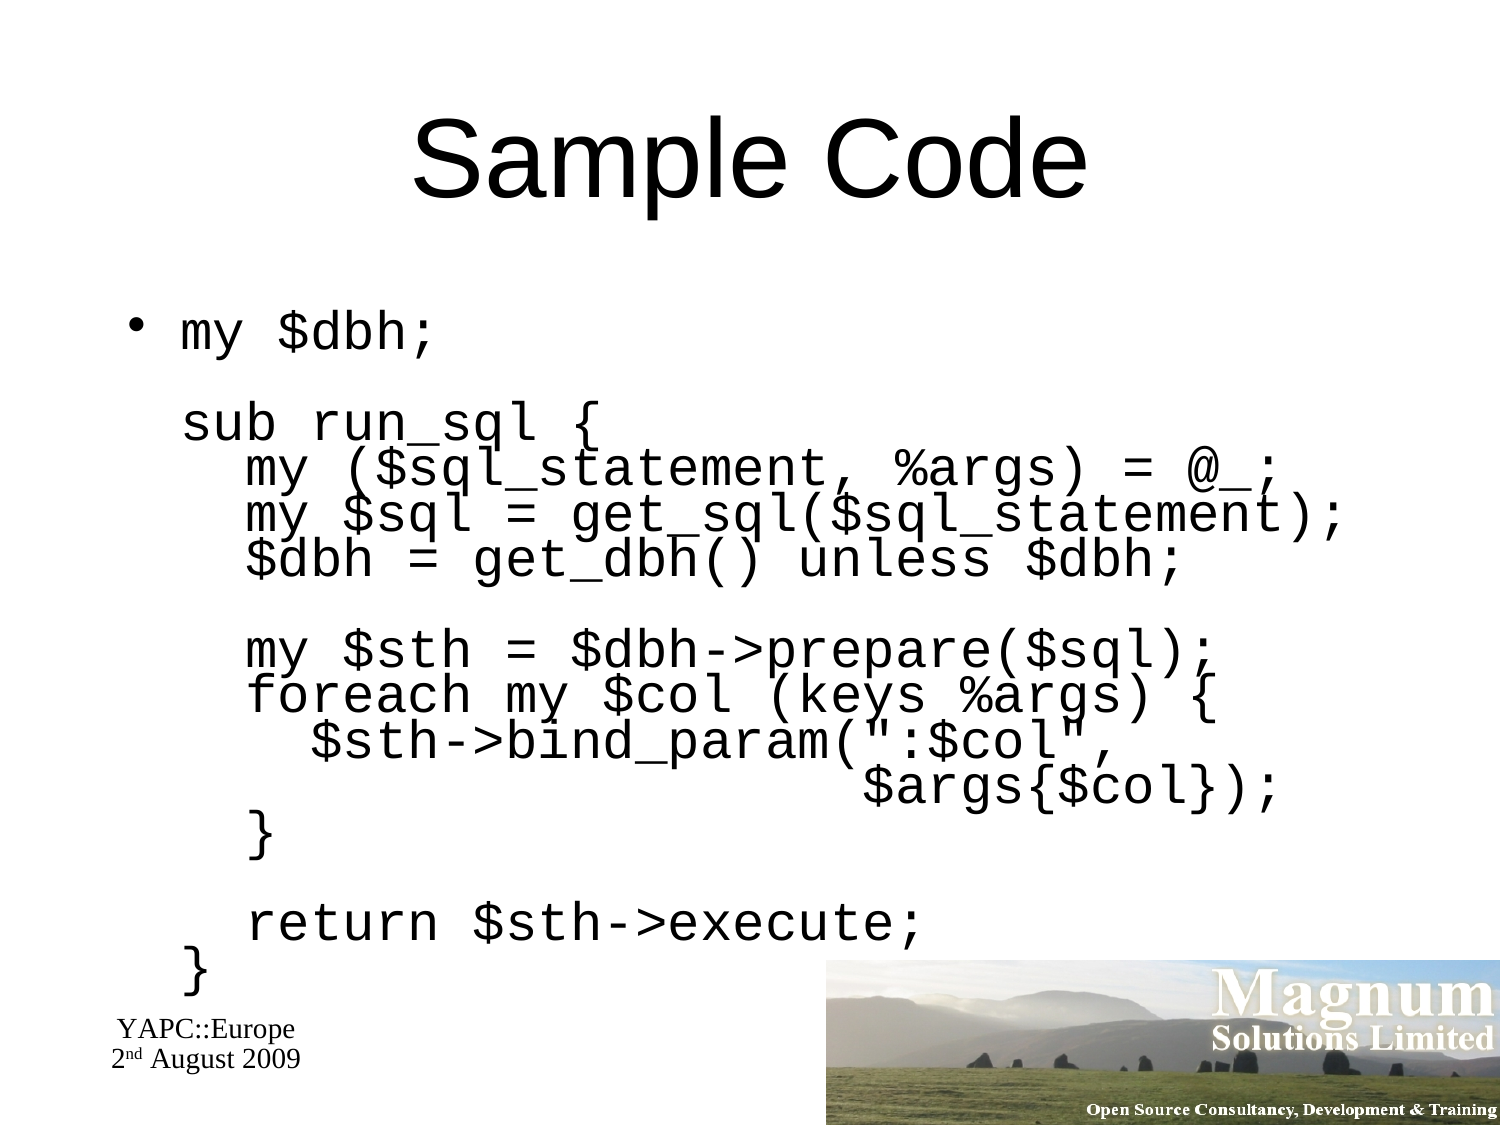

# Sample Code
my $dbh;
sub run_sql {
 my ($sql_statement, %args) = @_;
 my $sql = get_sql($sql_statement);
 $dbh = get_dbh() unless $dbh;
 my $sth = $dbh->prepare($sql);
 foreach my $col (keys %args) {
 $sth->bind_param(":$col",
 $args{$col});
 }
 return $sth->execute;
}
141